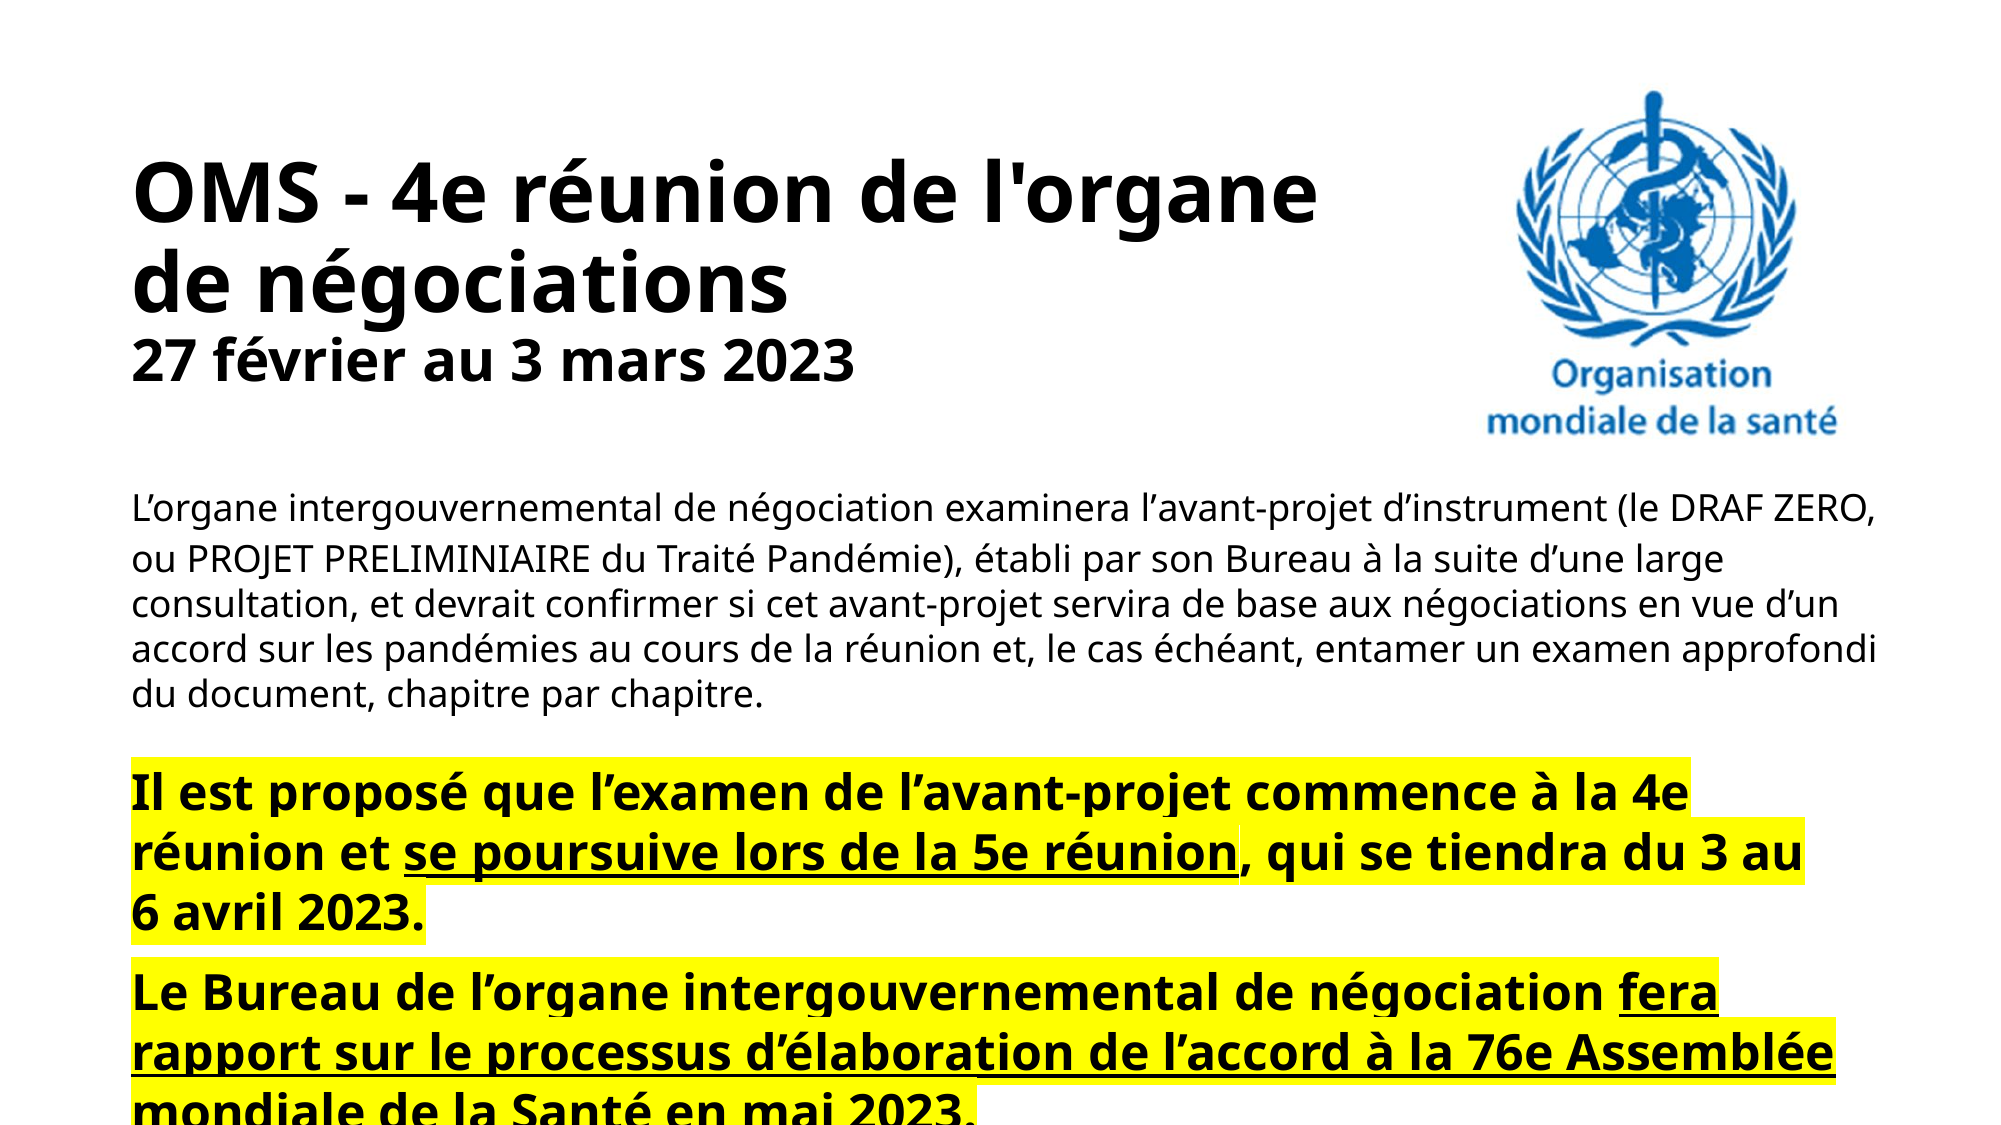

# OMS - 4e réunion de l'organe de négociations 27 février au 3 mars 2023
L’organe intergouvernemental de négociation examinera l’avant-projet d’instrument (le DRAF ZERO, ou PROJET PRELIMINIAIRE du Traité Pandémie), établi par son Bureau à la suite d’une large consultation, et devrait confirmer si cet avant-projet servira de base aux négociations en vue d’un accord sur les pandémies au cours de la réunion et, le cas échéant, entamer un examen approfondi du document, chapitre par chapitre.
Il est proposé que l’examen de l’avant-projet commence à la 4e réunion et se poursuive lors de la 5e réunion, qui se tiendra du 3 au 6 avril 2023.
Le Bureau de l’organe intergouvernemental de négociation fera rapport sur le processus d’élaboration de l’accord à la 76e Assemblée mondiale de la Santé en mai 2023.